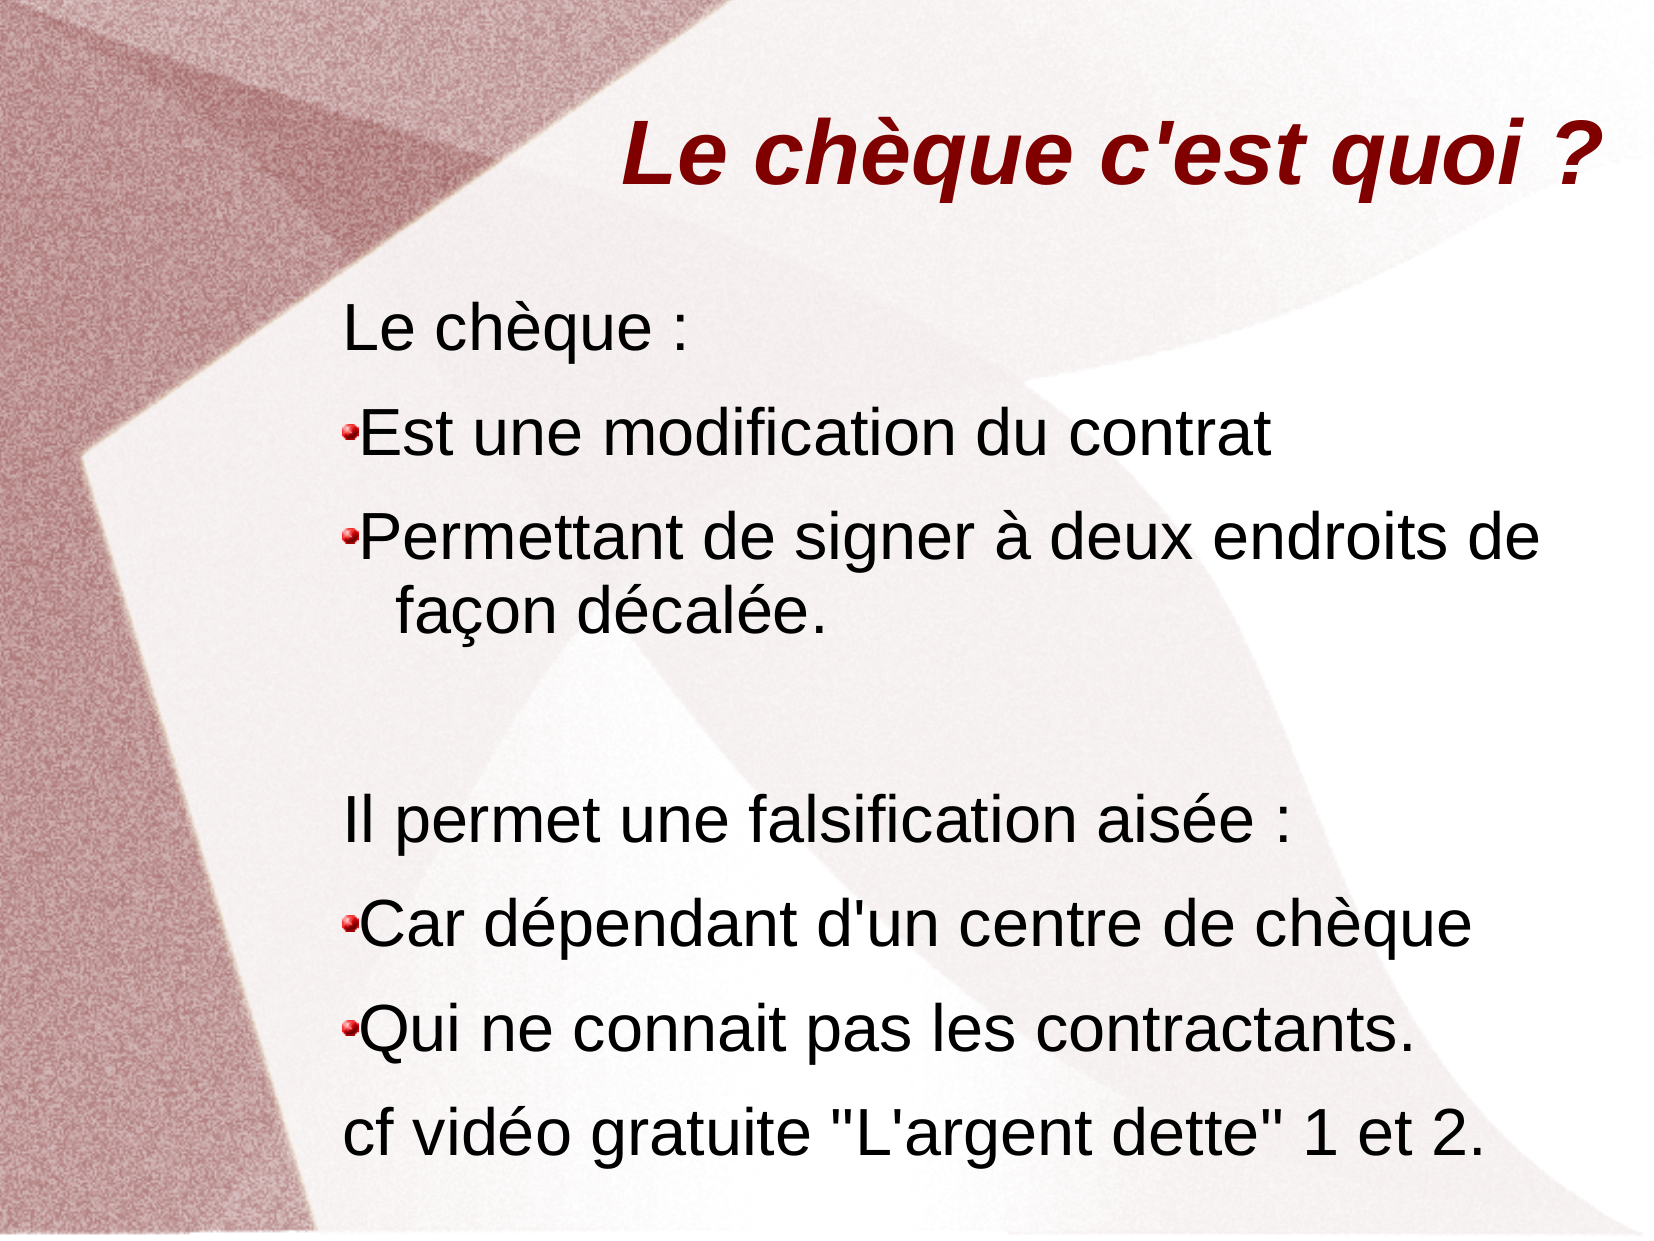

# Le chèque c'est quoi ?
Le chèque :
Est une modification du contrat
Permettant de signer à deux endroits de façon décalée.
Il permet une falsification aisée :
Car dépendant d'un centre de chèque
Qui ne connait pas les contractants.
cf vidéo gratuite "L'argent dette" 1 et 2.